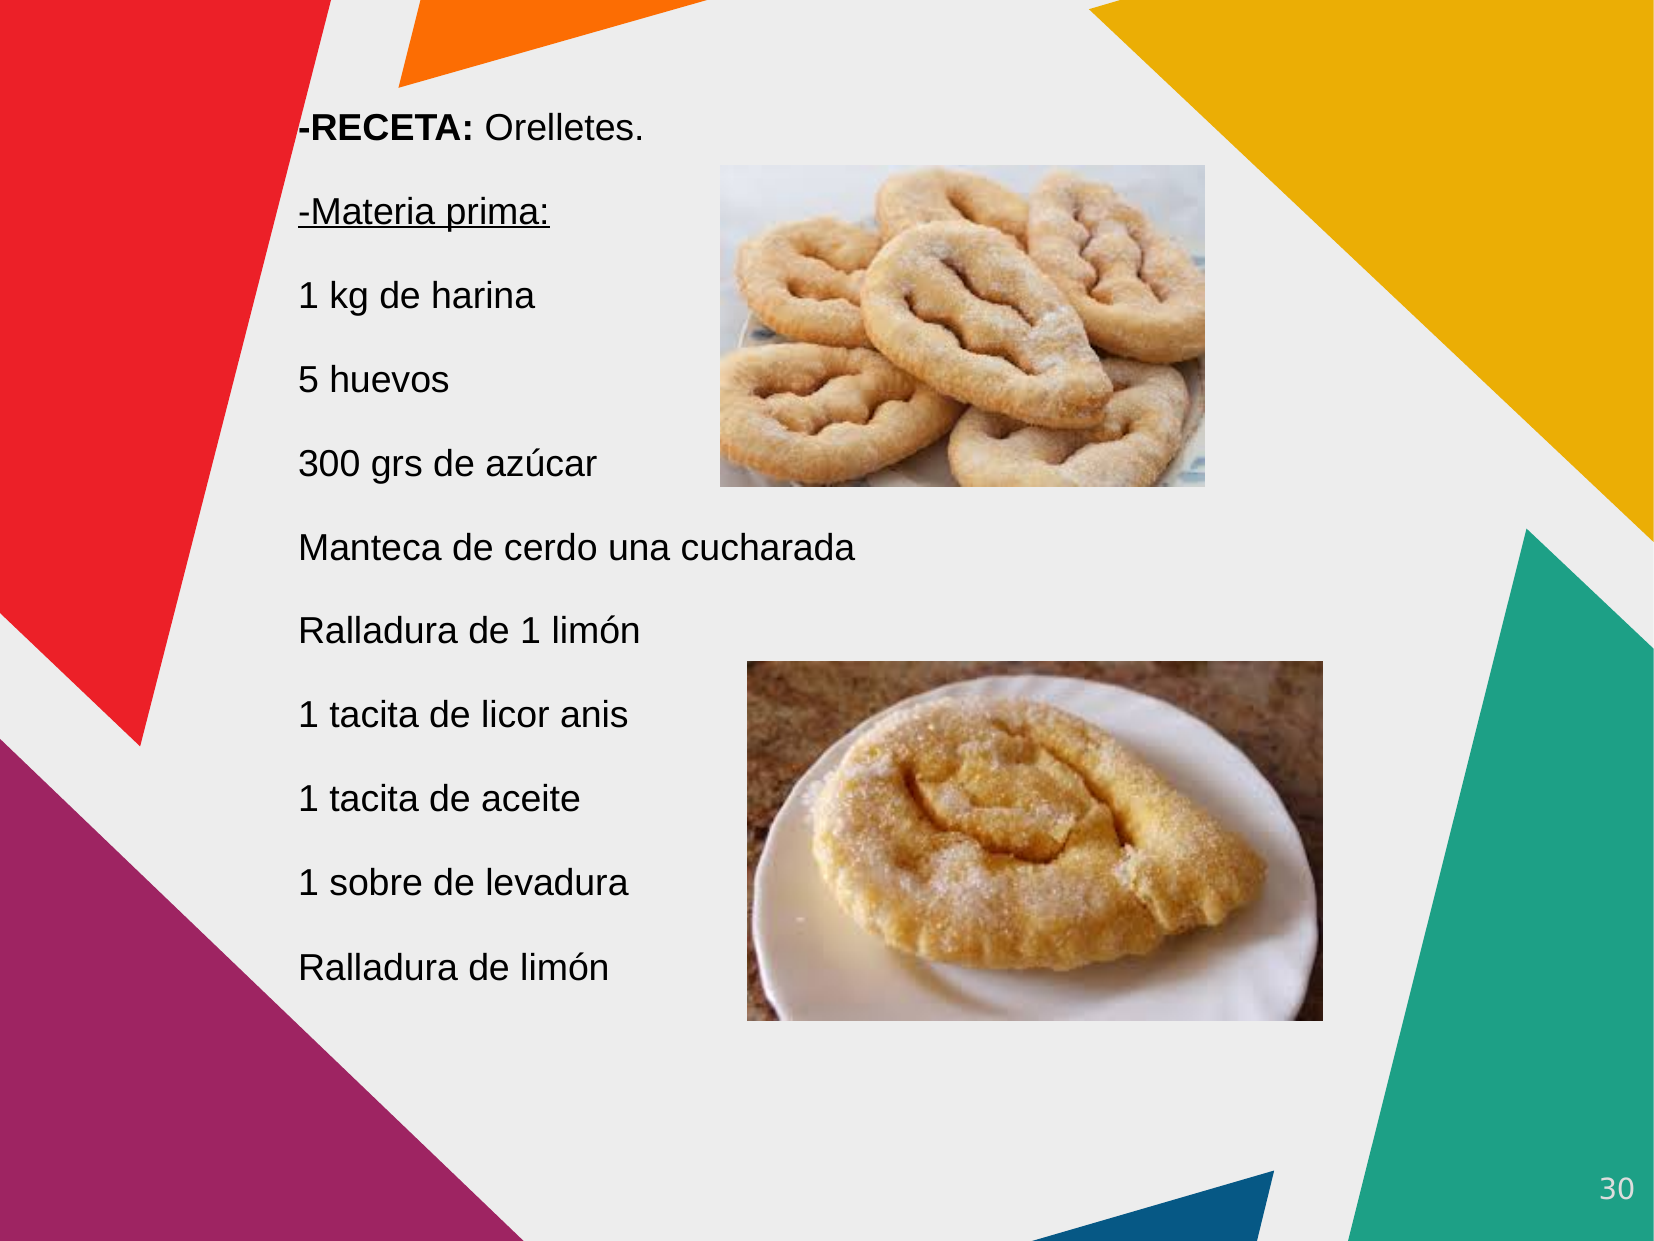

-RECETA: Orelletes.
-Materia prima:
1 kg de harina
5 huevos
300 grs de azúcar
Manteca de cerdo una cucharada
Ralladura de 1 limón
1 tacita de licor anis
1 tacita de aceite
1 sobre de levadura
Ralladura de limón
30